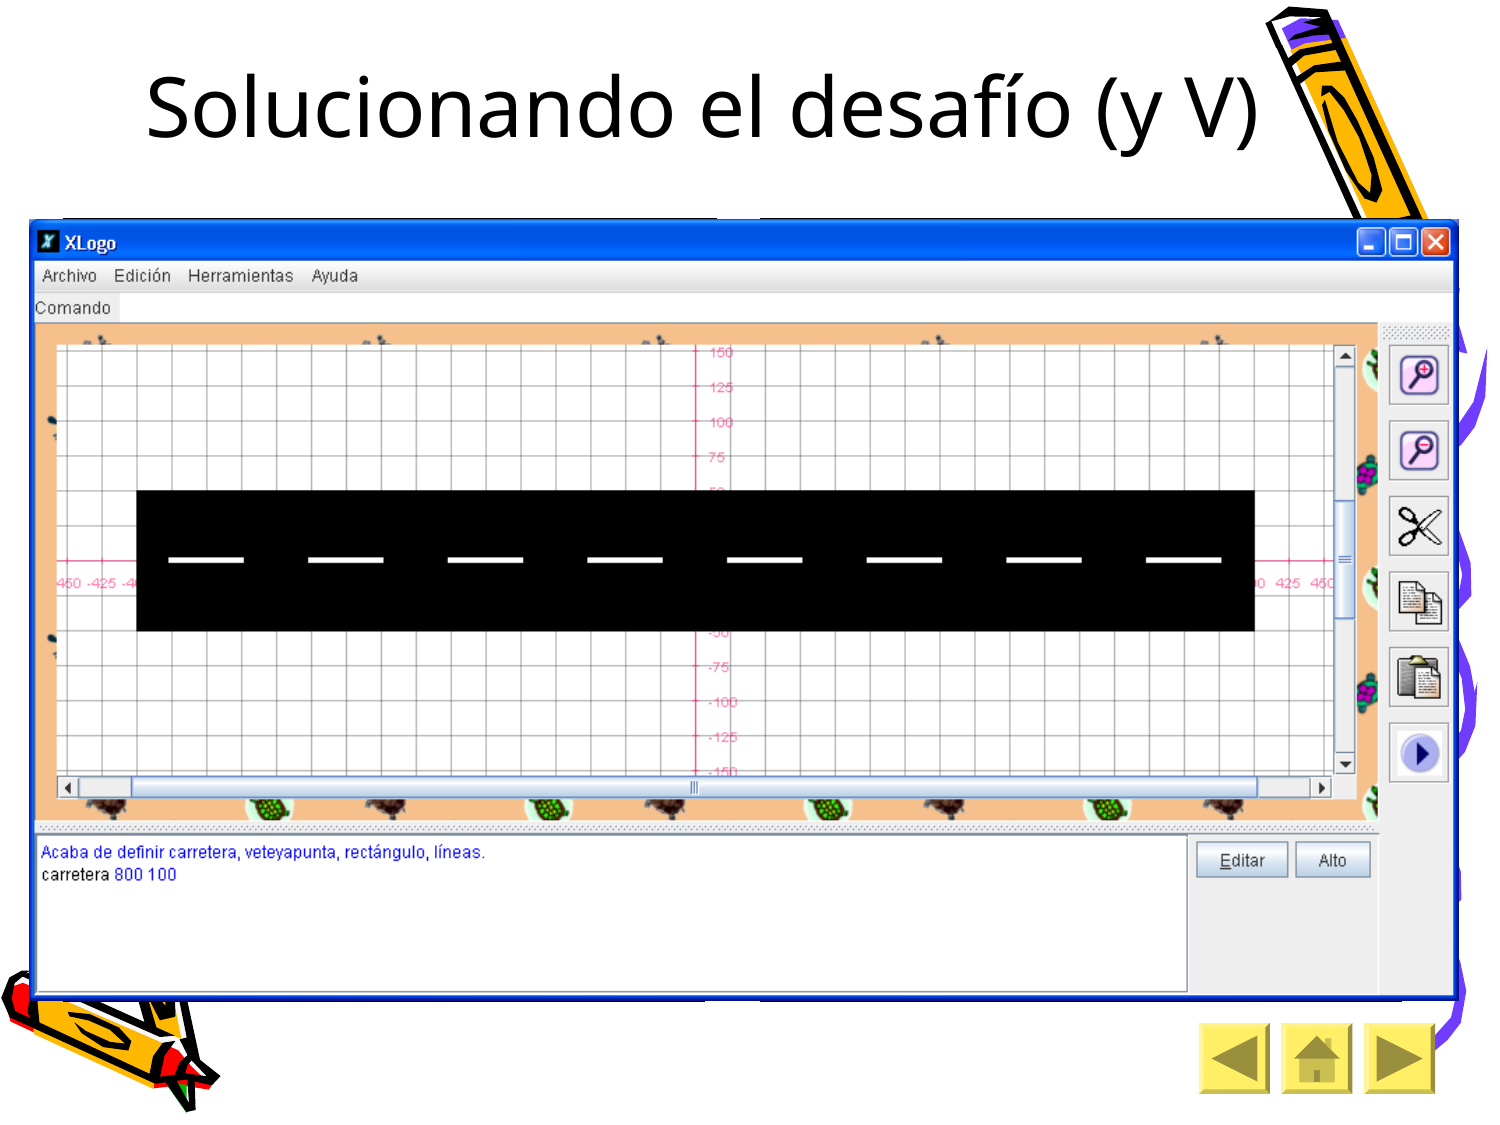

# Solucionando el desafío (y V)
para carretera :largo :alto
 borrapantalla
 ocultatortuga
 haz "x cambiasigno :largo/2
 haz "y cambiasigno :alto/2
 veteyapunta :x :y 0
 rectángulo :largo :alto
 subelapiz centro bajalapiz
 rellenazona
 veteyapunta :x 0 90
 líneas :largo 8
fin
para rectángulo :base :altura
 repite 2
 [ avanza :altura
 giraderecha 90
 avanza :base
 giraderecha 90 ]
fin
para líneas :largo :n
 haz "long :largo/(2 * :n)
 avanza :long/2
 pongrosor 4
 poncolorlapiz blanco
 repite :n
 [ bajalapiz avanza :long
 subelapiz avanza :long]
fin
para veteyapunta :x :y :n
 subelapiz ponxy :x :y
 ponrumbo :n bajalapiz
fin